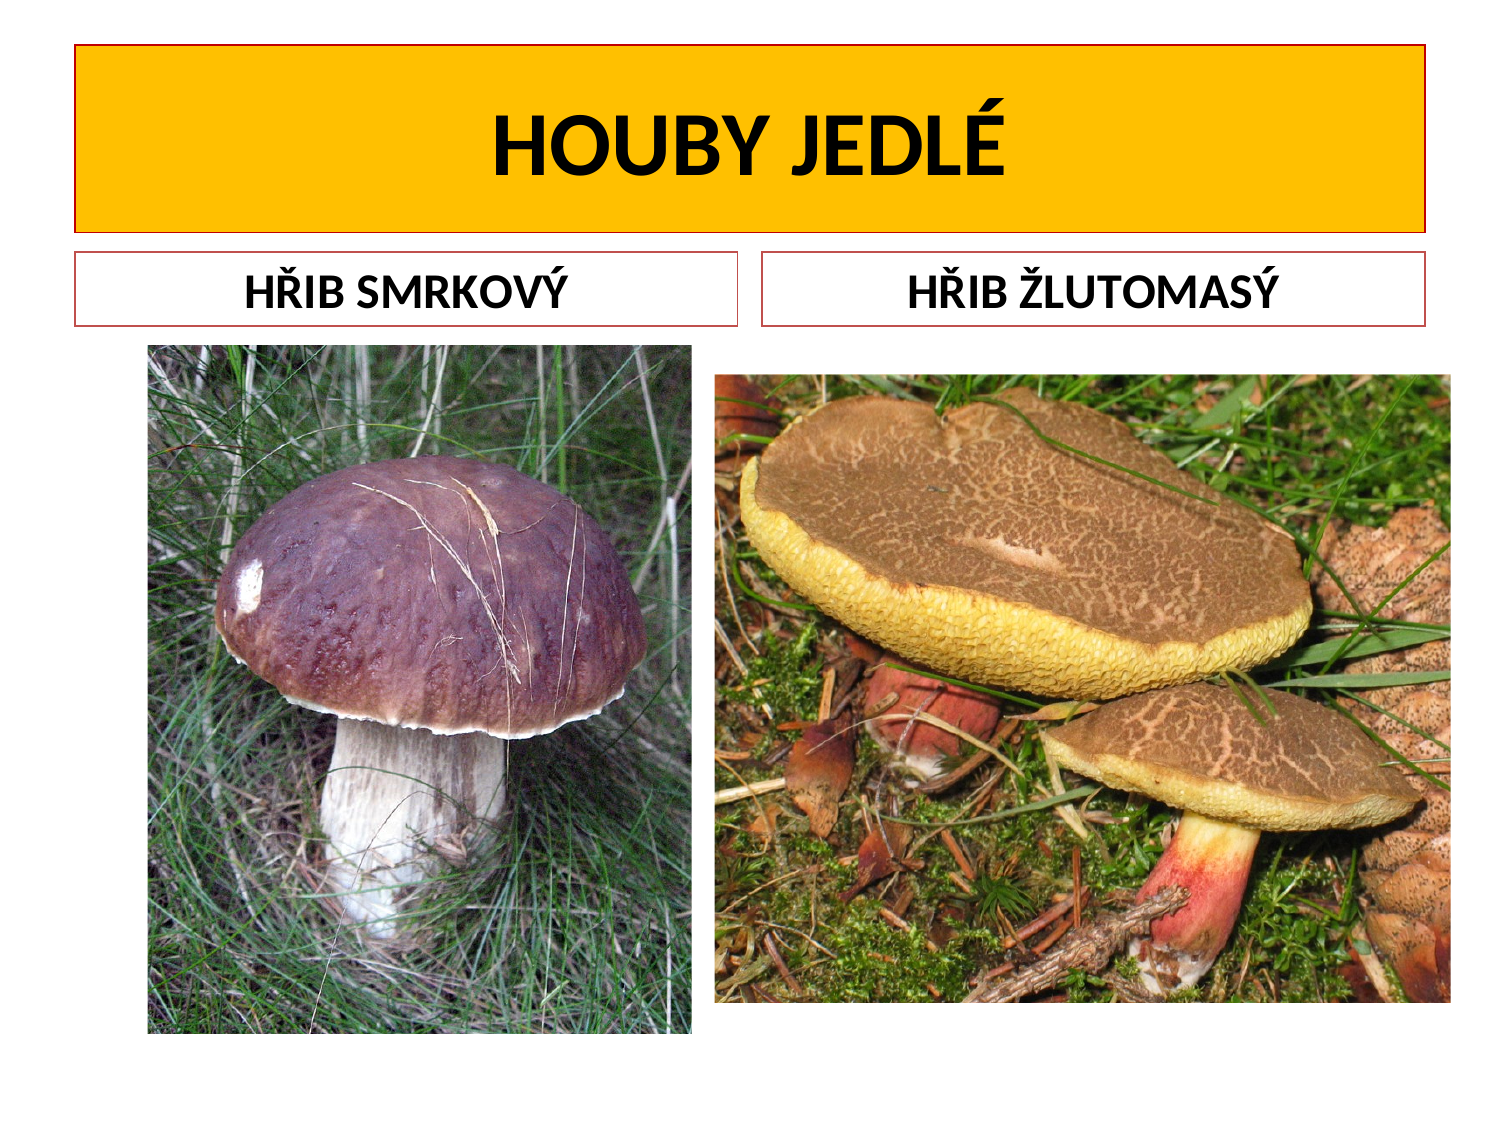

# HOUBY JEDLÉ
HŘIB SMRKOVÝ
HŘIB ŽLUTOMASÝ